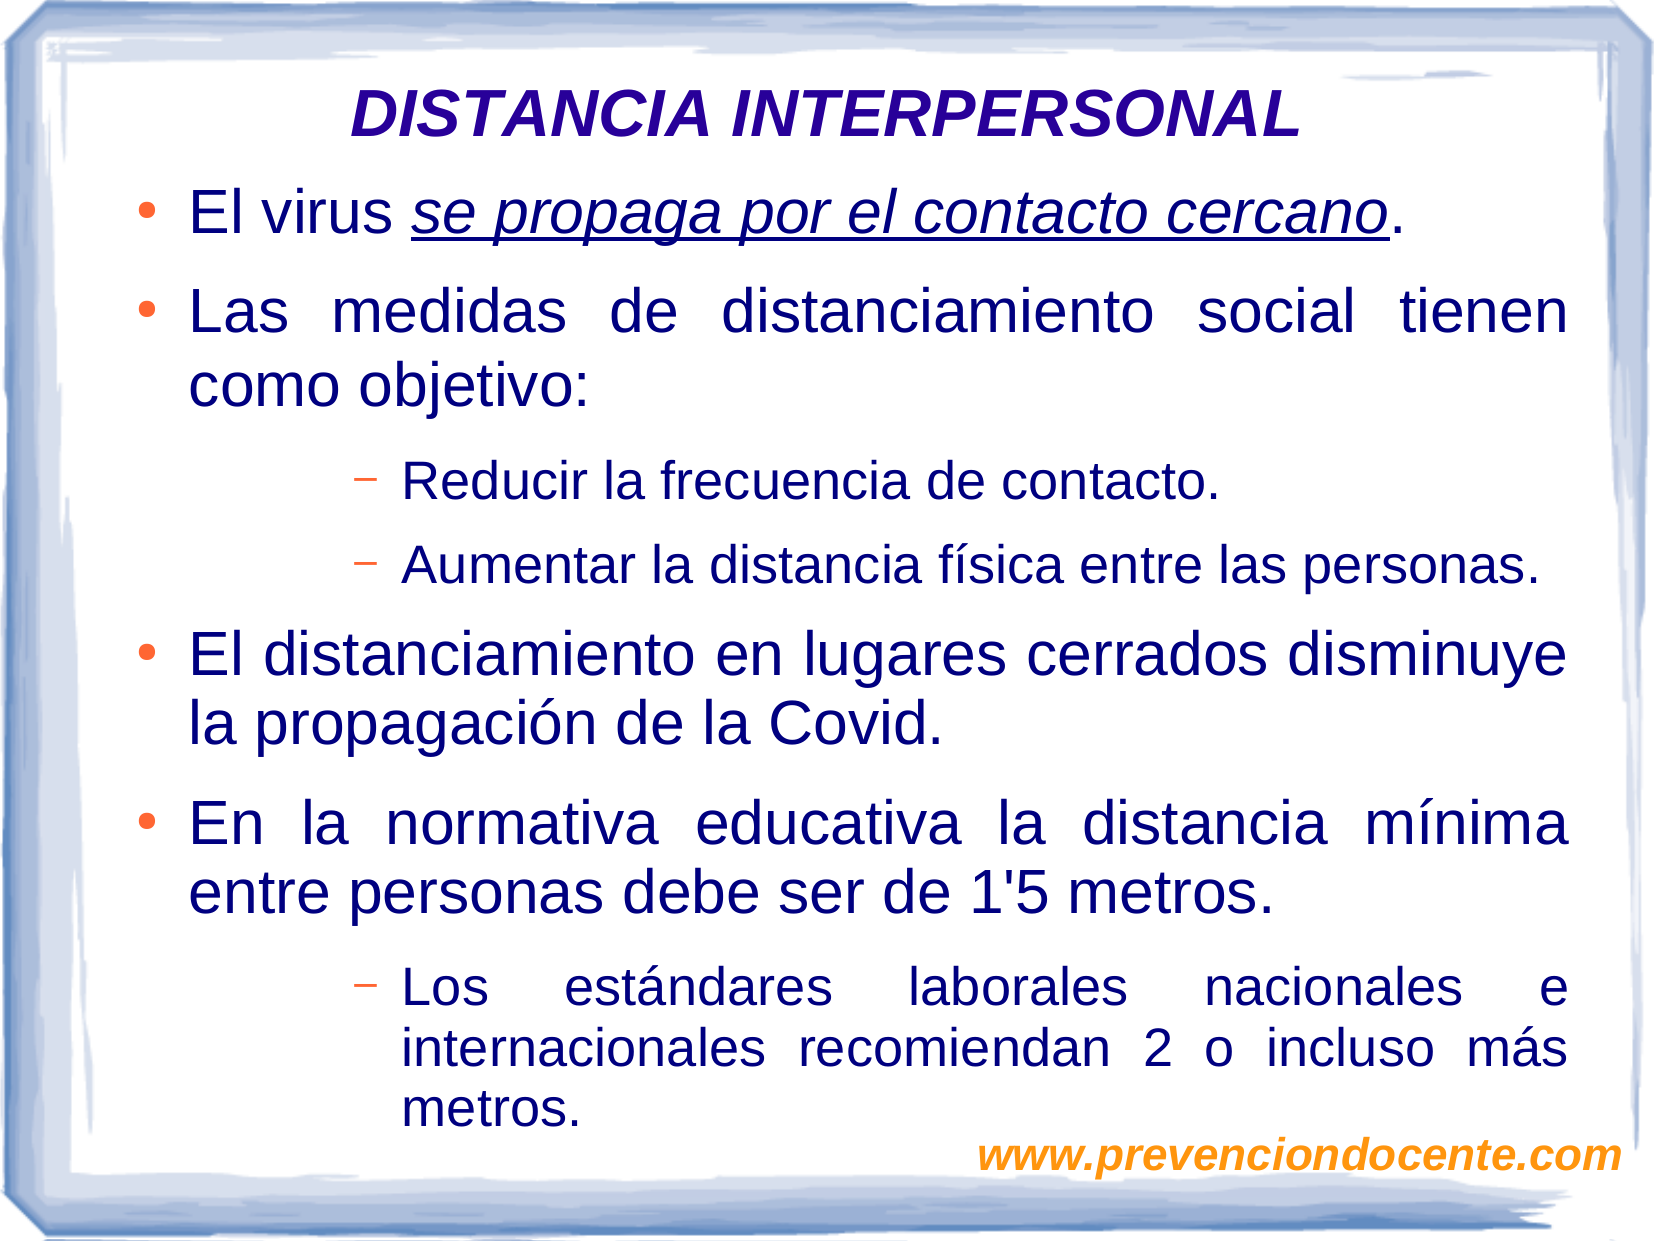

# DISTANCIA INTERPERSONAL
El virus se propaga por el contacto cercano.
Las medidas de distanciamiento social tienen como objetivo:
Reducir la frecuencia de contacto.
Aumentar la distancia física entre las personas.
El distanciamiento en lugares cerrados disminuye la propagación de la Covid.
En la normativa educativa la distancia mínima entre personas debe ser de 1'5 metros.
Los estándares laborales nacionales e internacionales recomiendan 2 o incluso más metros.
www.prevenciondocente.com